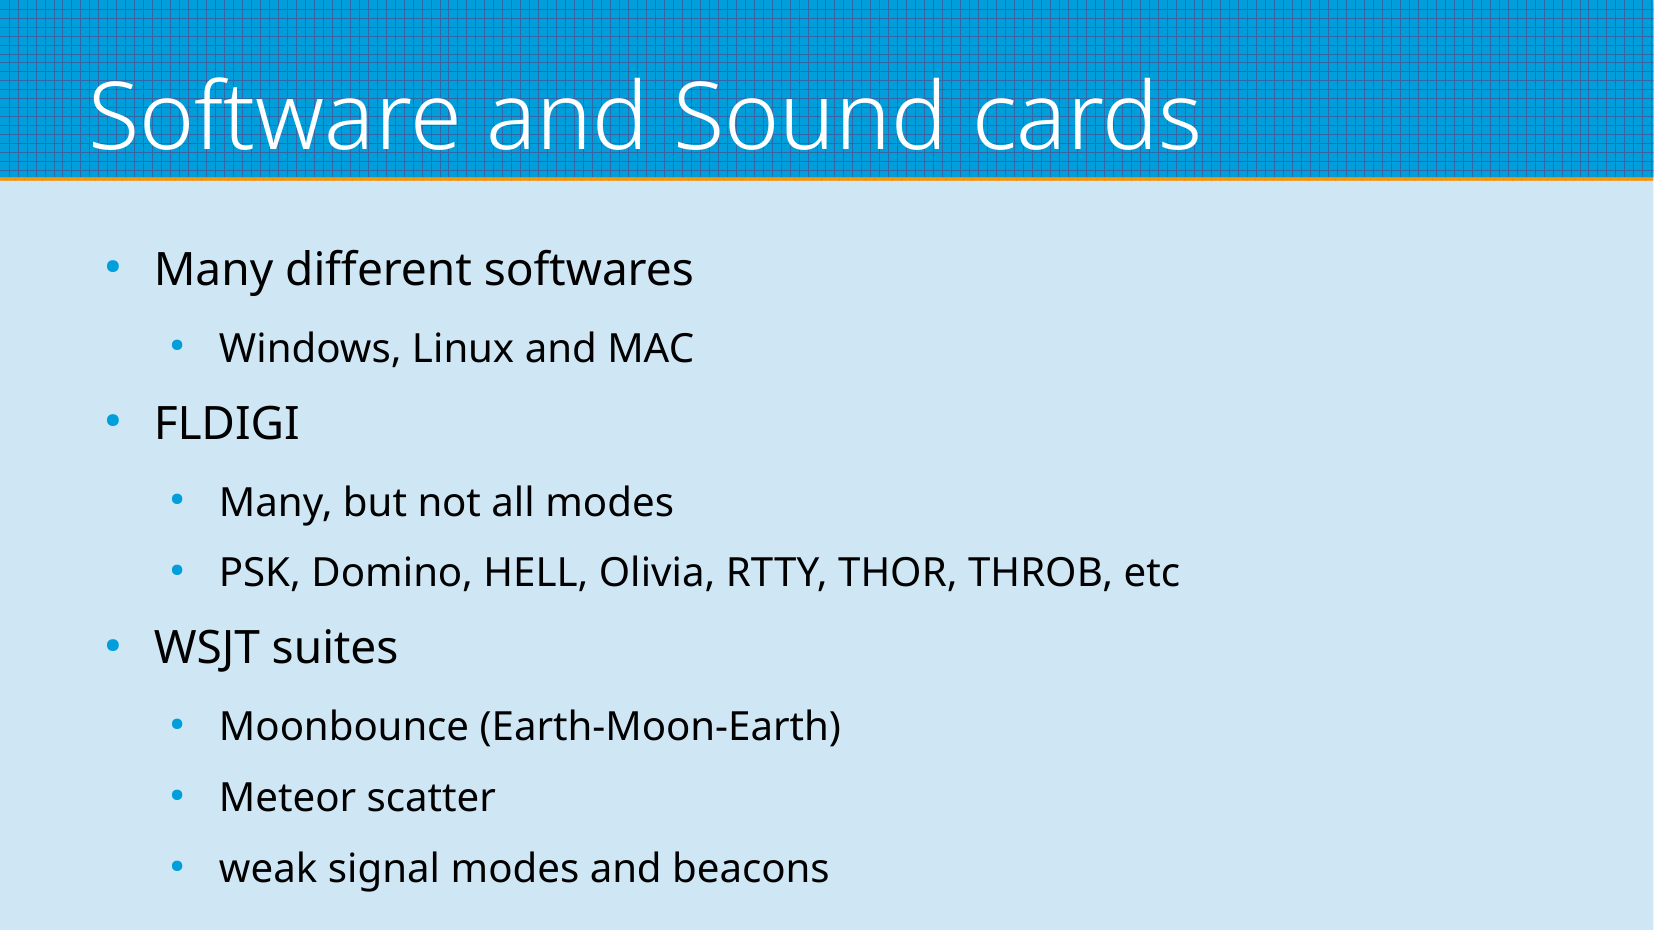

# Software and Sound cards
Many different softwares
Windows, Linux and MAC
FLDIGI
Many, but not all modes
PSK, Domino, HELL, Olivia, RTTY, THOR, THROB, etc
WSJT suites
Moonbounce (Earth-Moon-Earth)
Meteor scatter
weak signal modes and beacons